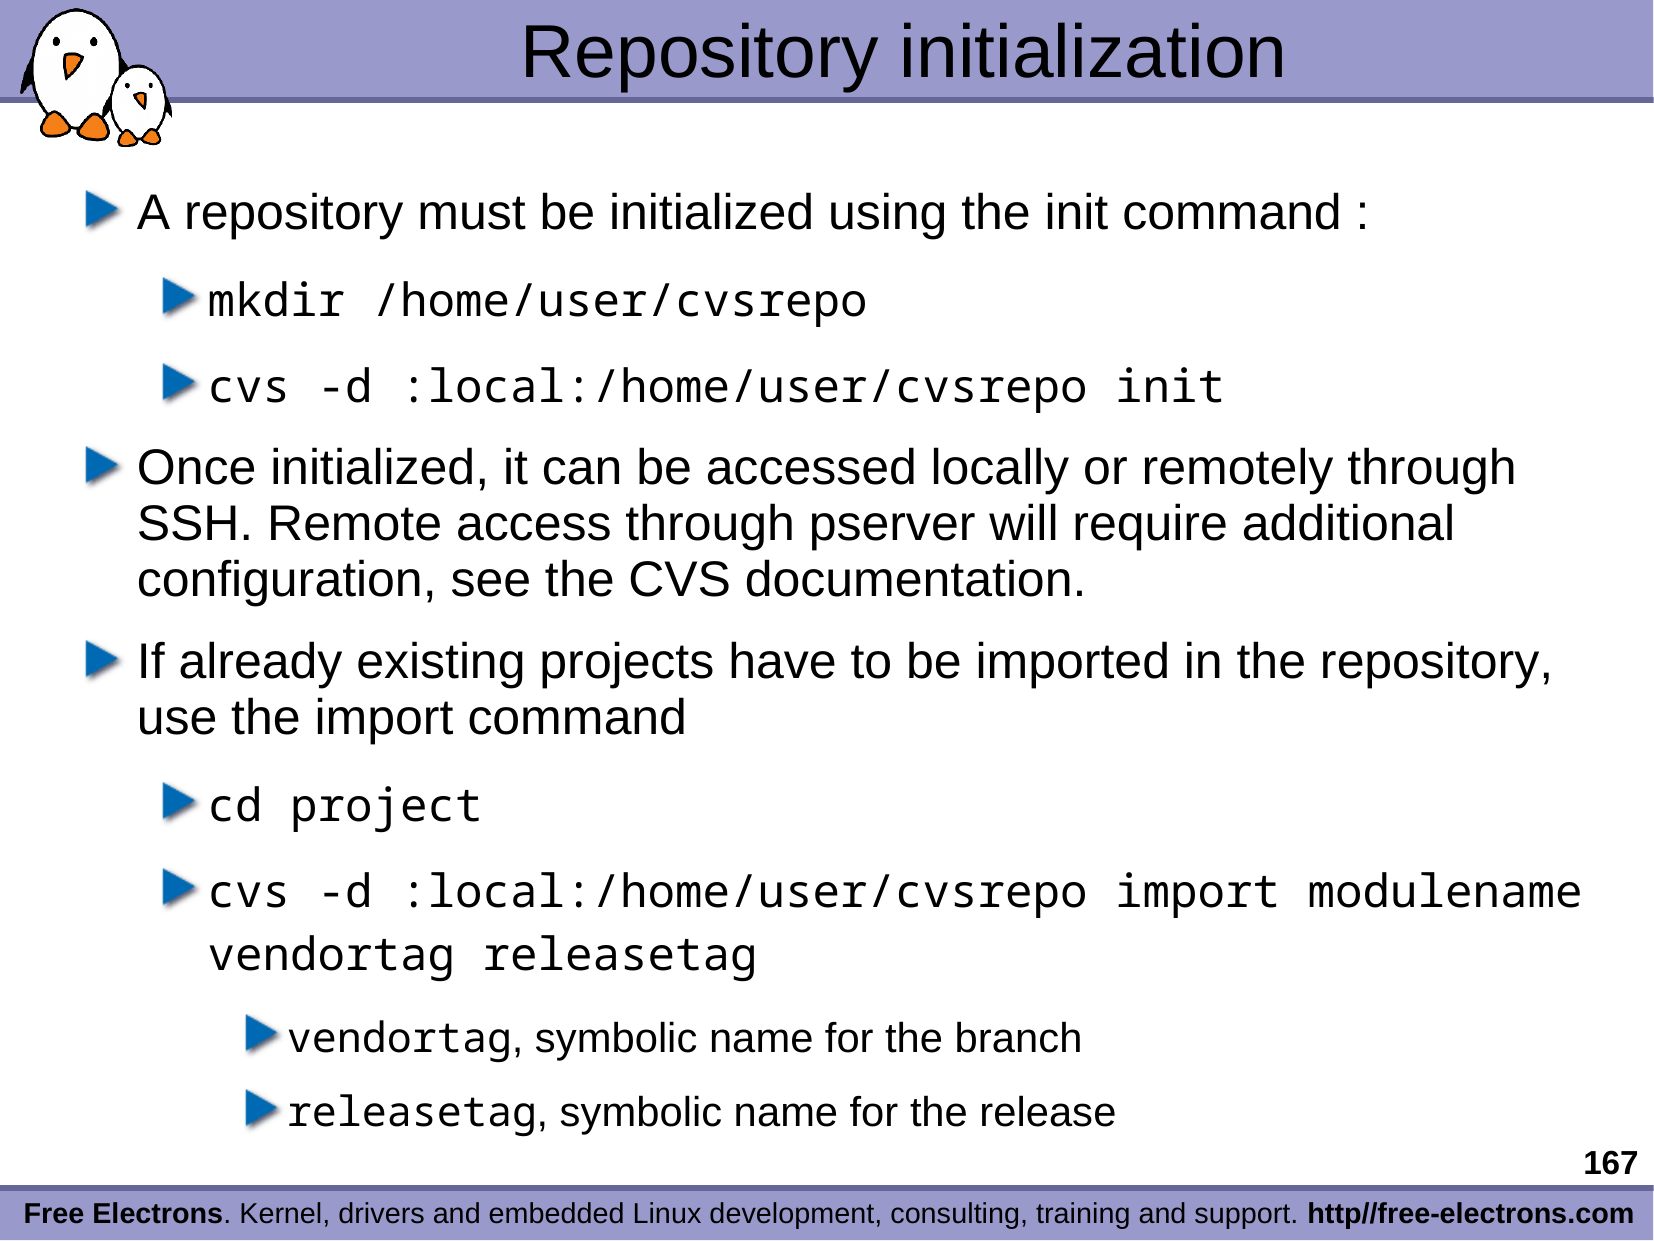

# Repository initialization
A repository must be initialized using the init command :
mkdir /home/user/cvsrepo
cvs -d :local:/home/user/cvsrepo init
Once initialized, it can be accessed locally or remotely through SSH. Remote access through pserver will require additional configuration, see the CVS documentation.
If already existing projects have to be imported in the repository, use the import command
cd project
cvs -d :local:/home/user/cvsrepo import modulename vendortag releasetag
vendortag, symbolic name for the branch
releasetag, symbolic name for the release